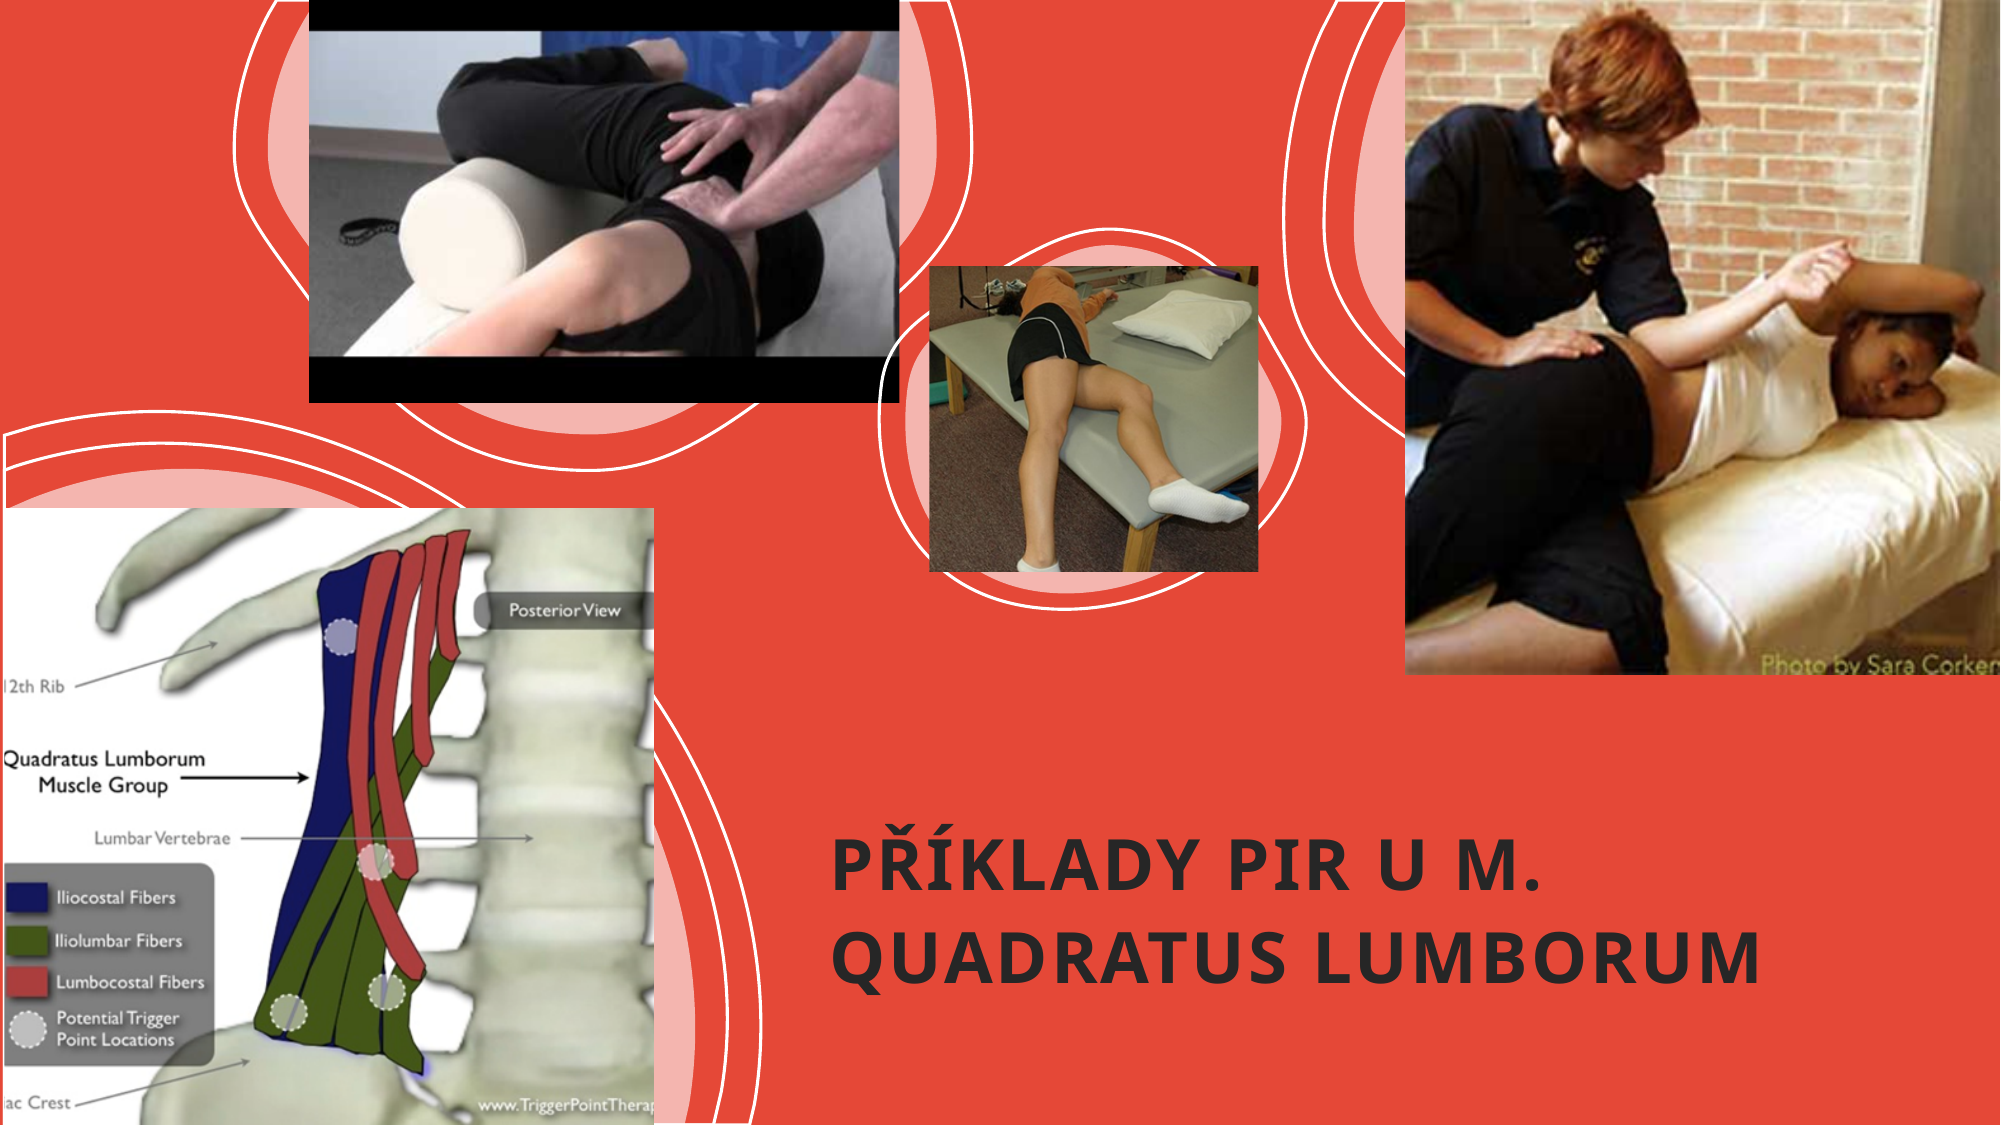

# PŘÍKLADY PIR U M. QUADRATUS LUMBORUM